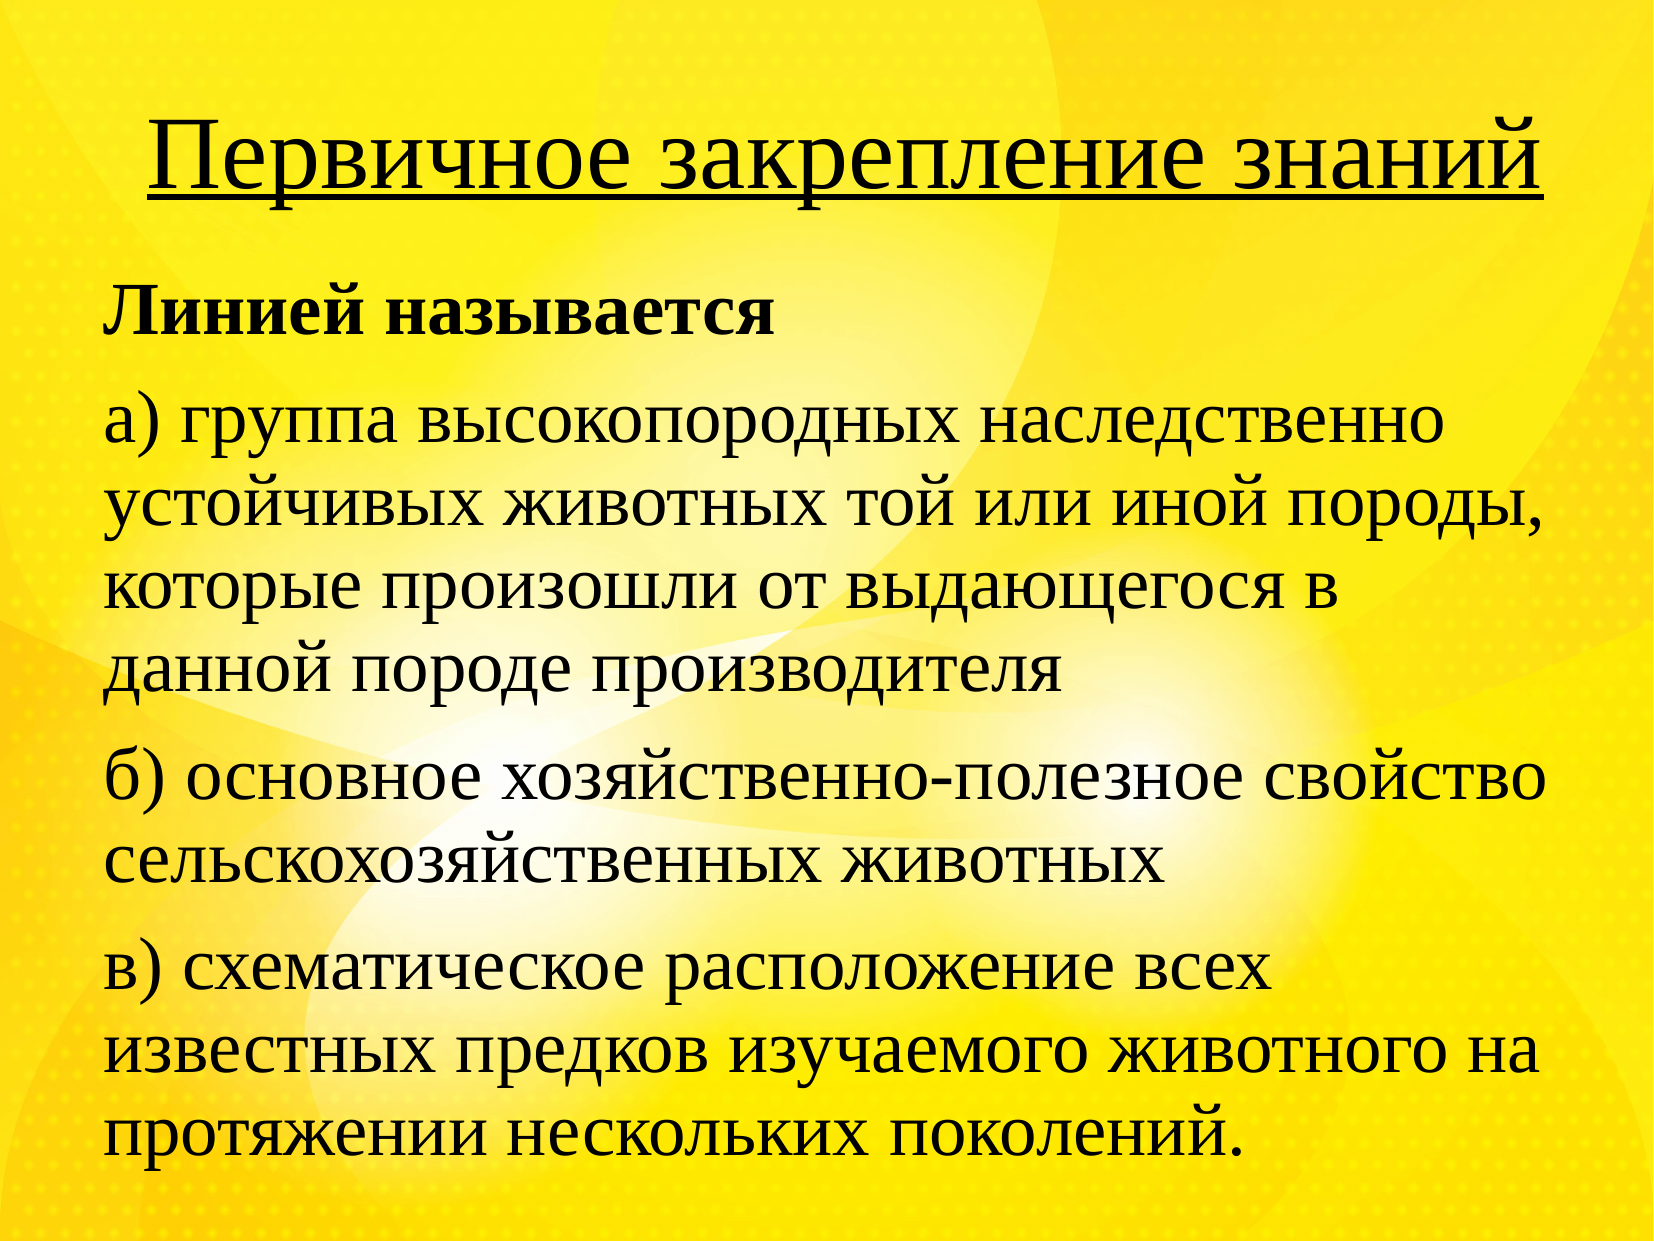

# Первичное закрепление знаний
Линией называется
а) группа высокопородных наследственно устойчивых животных той или иной породы, которые произошли от выдающегося в данной породе производителя
б) основное хозяйственно-полезное свойство сельскохозяйственных животных
в) схематическое расположение всех известных предков изучаемого животного на протяжении нескольких поколений.